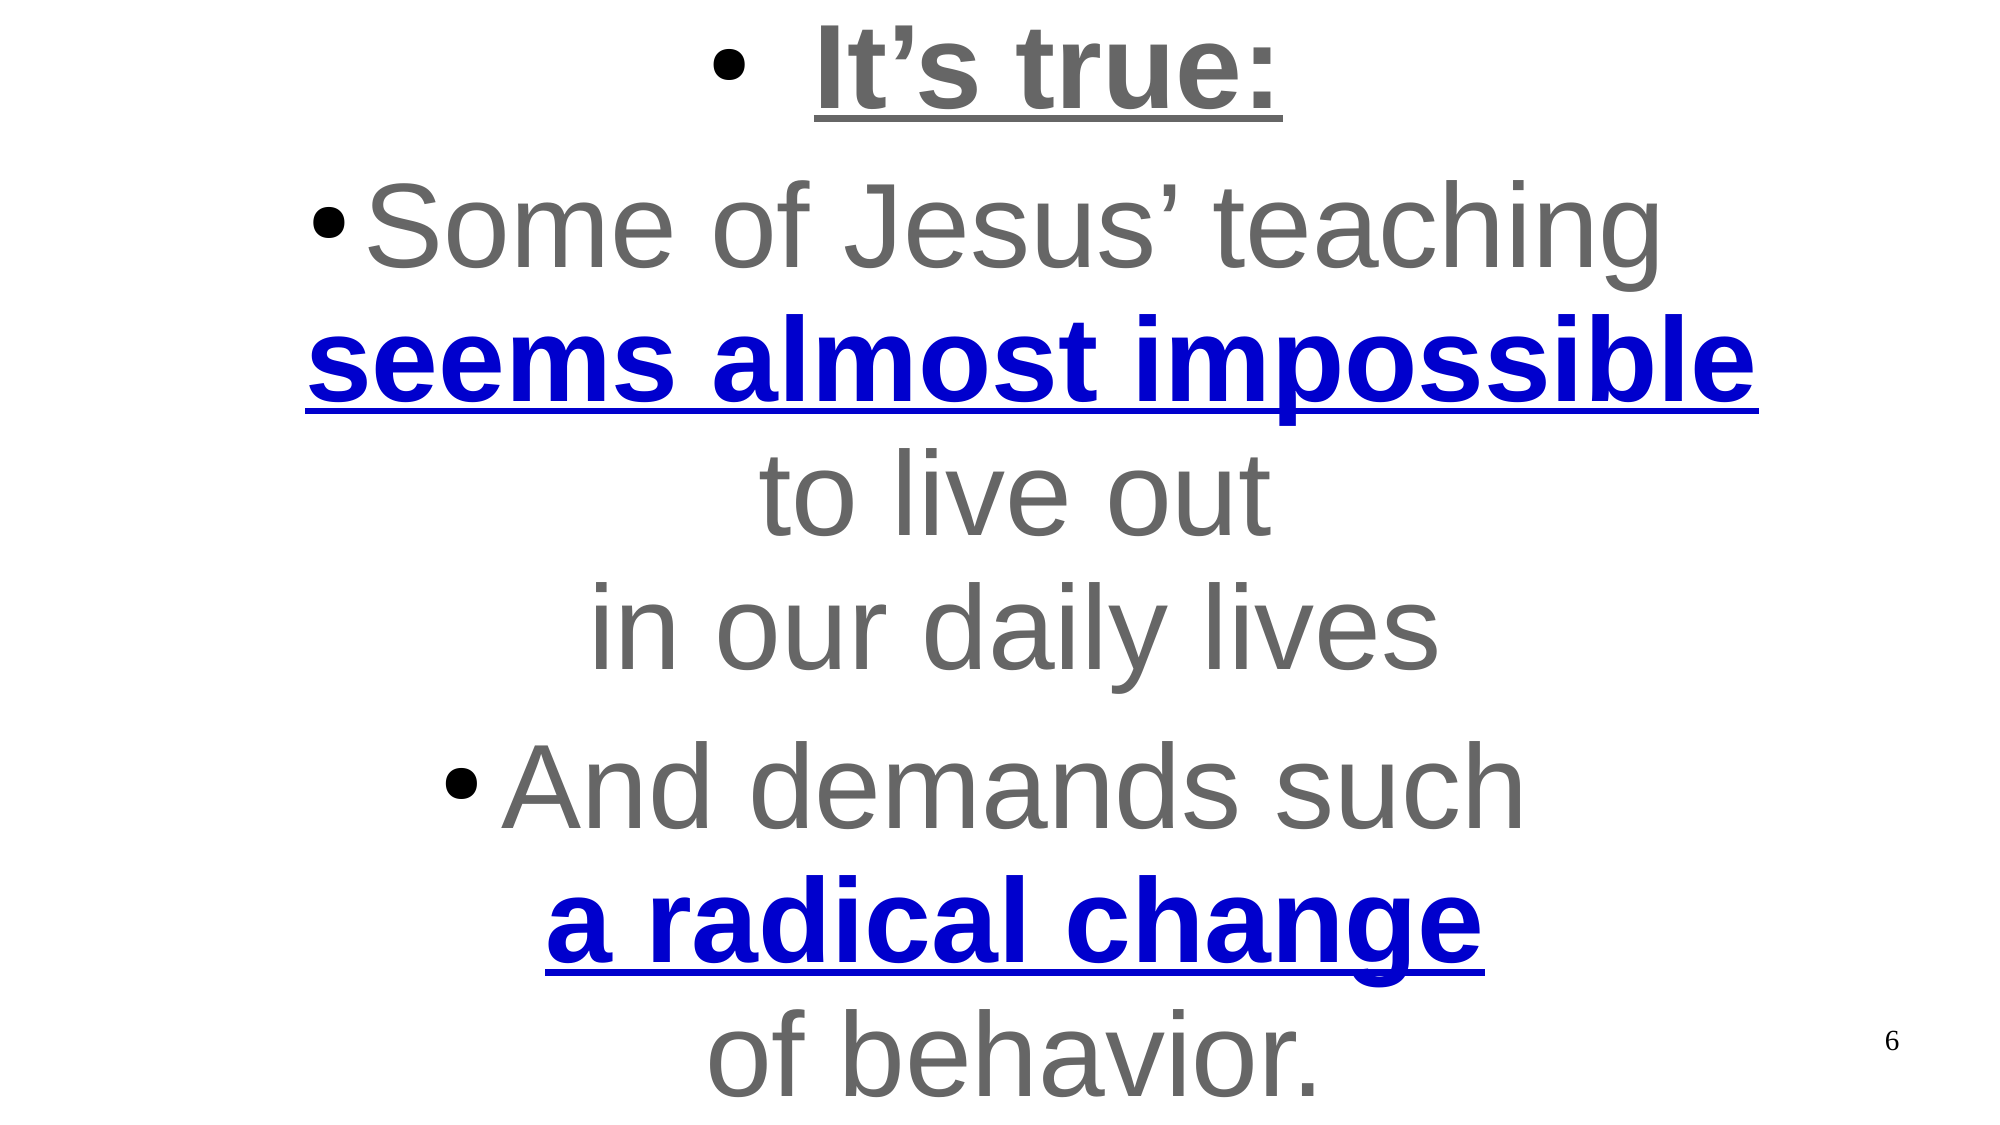

# It’s true:
Some of Jesus’ teaching
seems almost impossible
to live out
in our daily lives
And demands such
a radical change
of behavior.
6